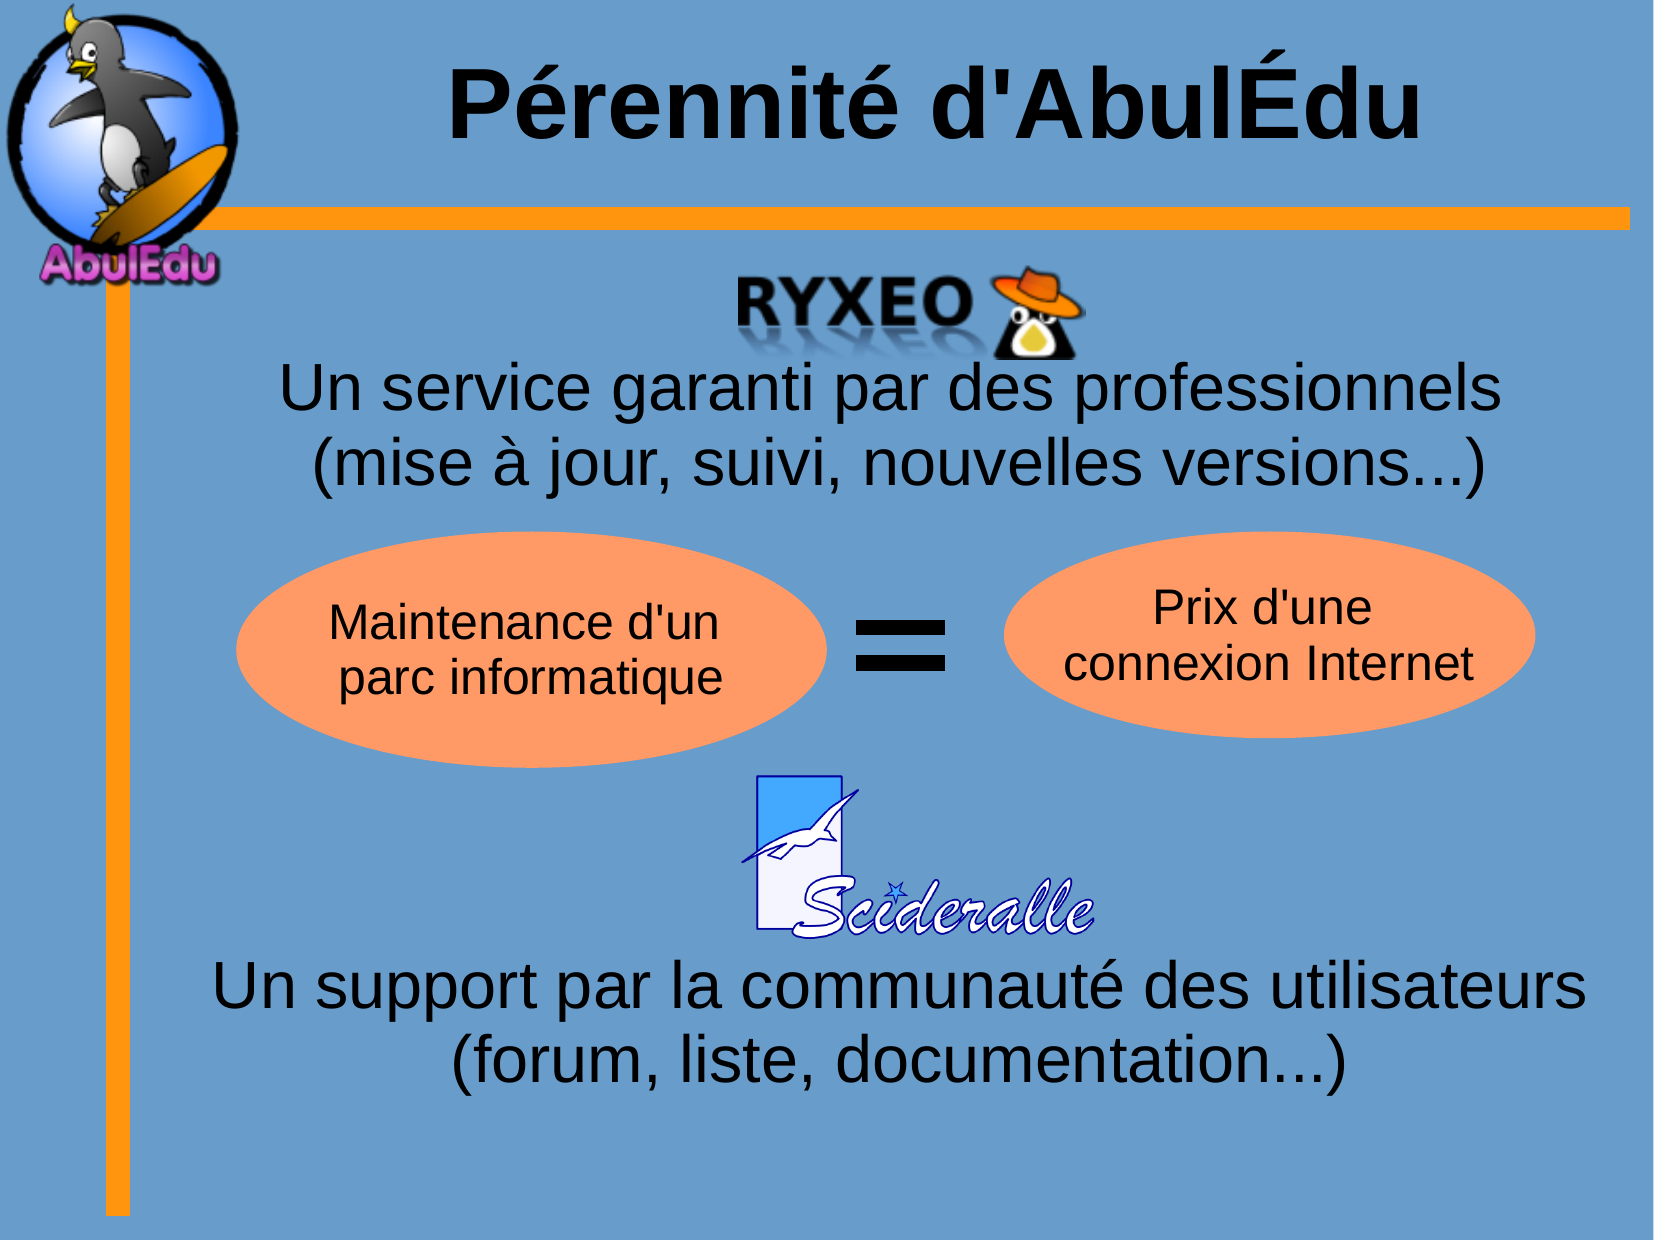

# Pérennité d'AbulÉdu
Un service garanti par des professionnels
(mise à jour, suivi, nouvelles versions...)
Un support par la communauté des utilisateurs (forum, liste, documentation...)
Maintenance d'un
parc informatique
Prix d'une
connexion Internet